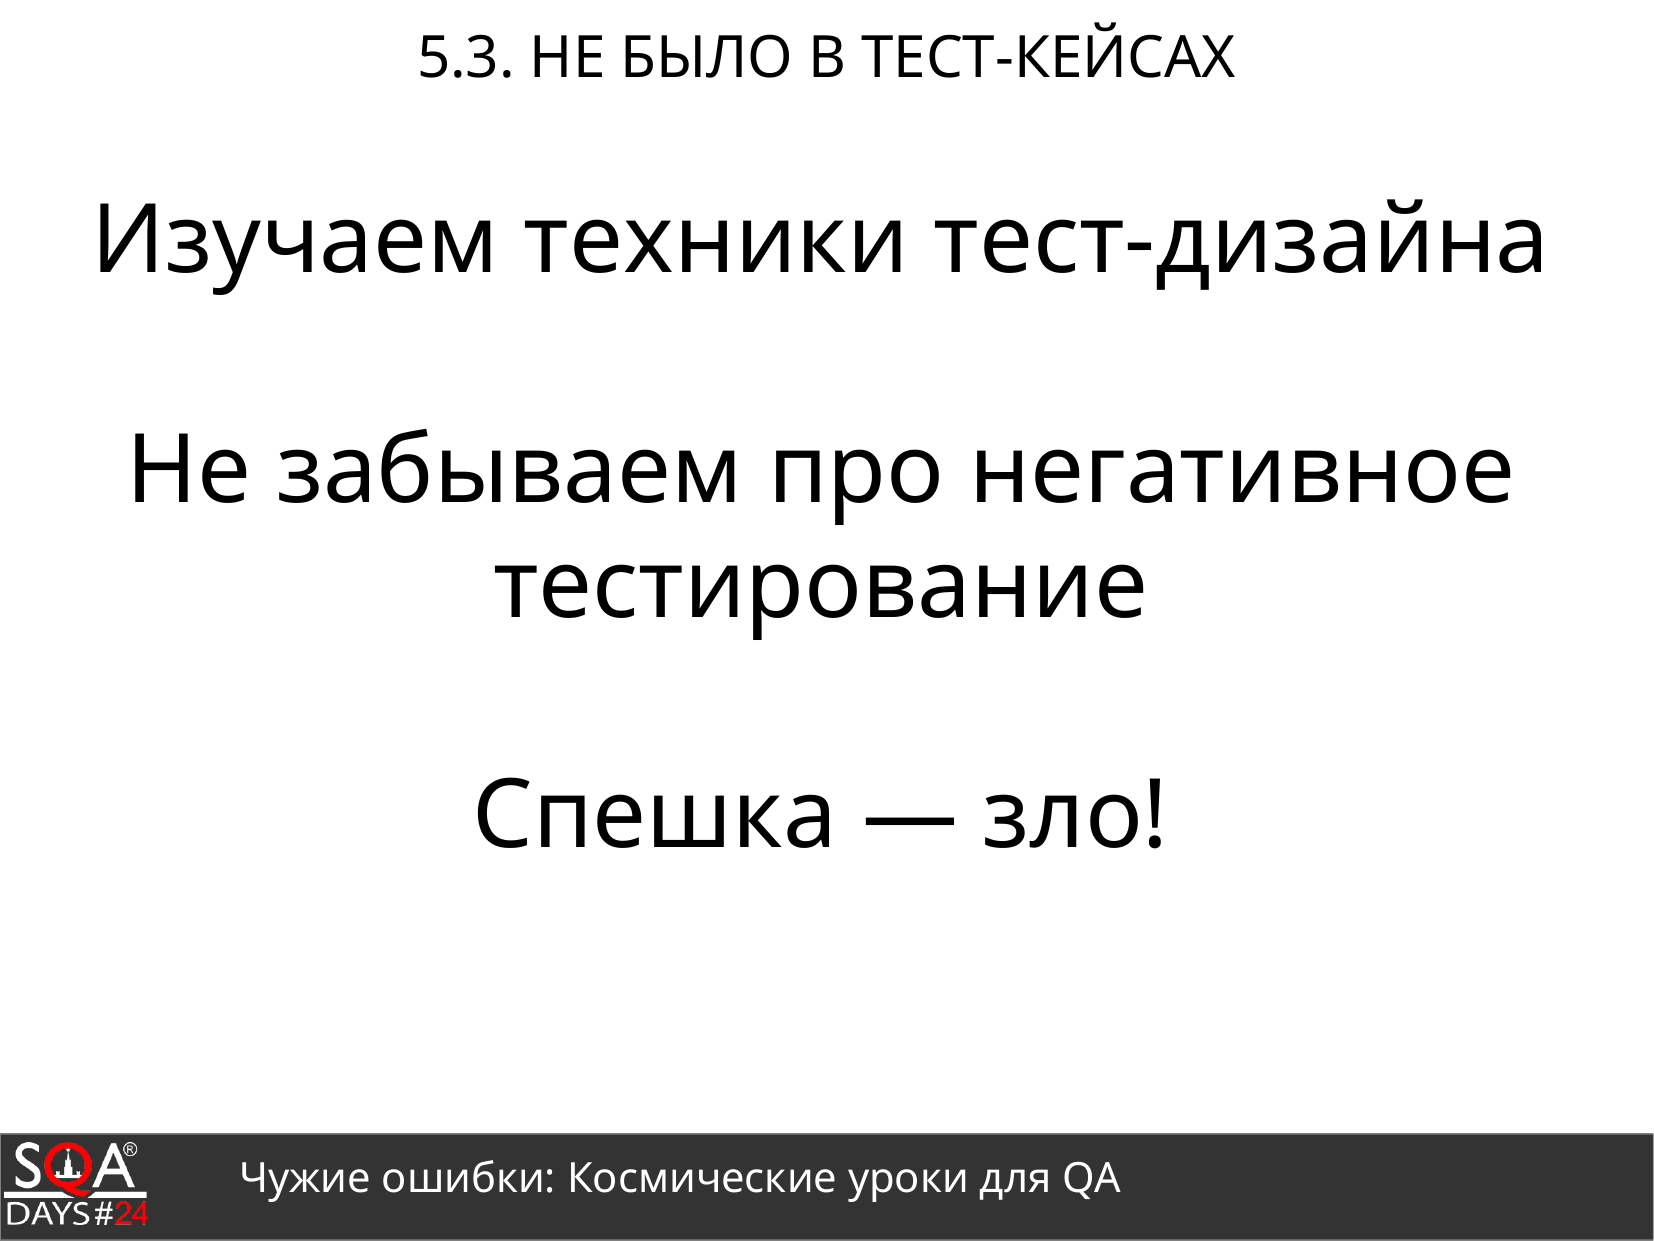

5.3. НЕ БЫЛО В ТЕСТ-КЕЙСАХ
Изучаем техники тест-дизайна
Не забываем про негативное тестирование
Спешка — зло!
Чужие ошибки: Космические уроки для QA